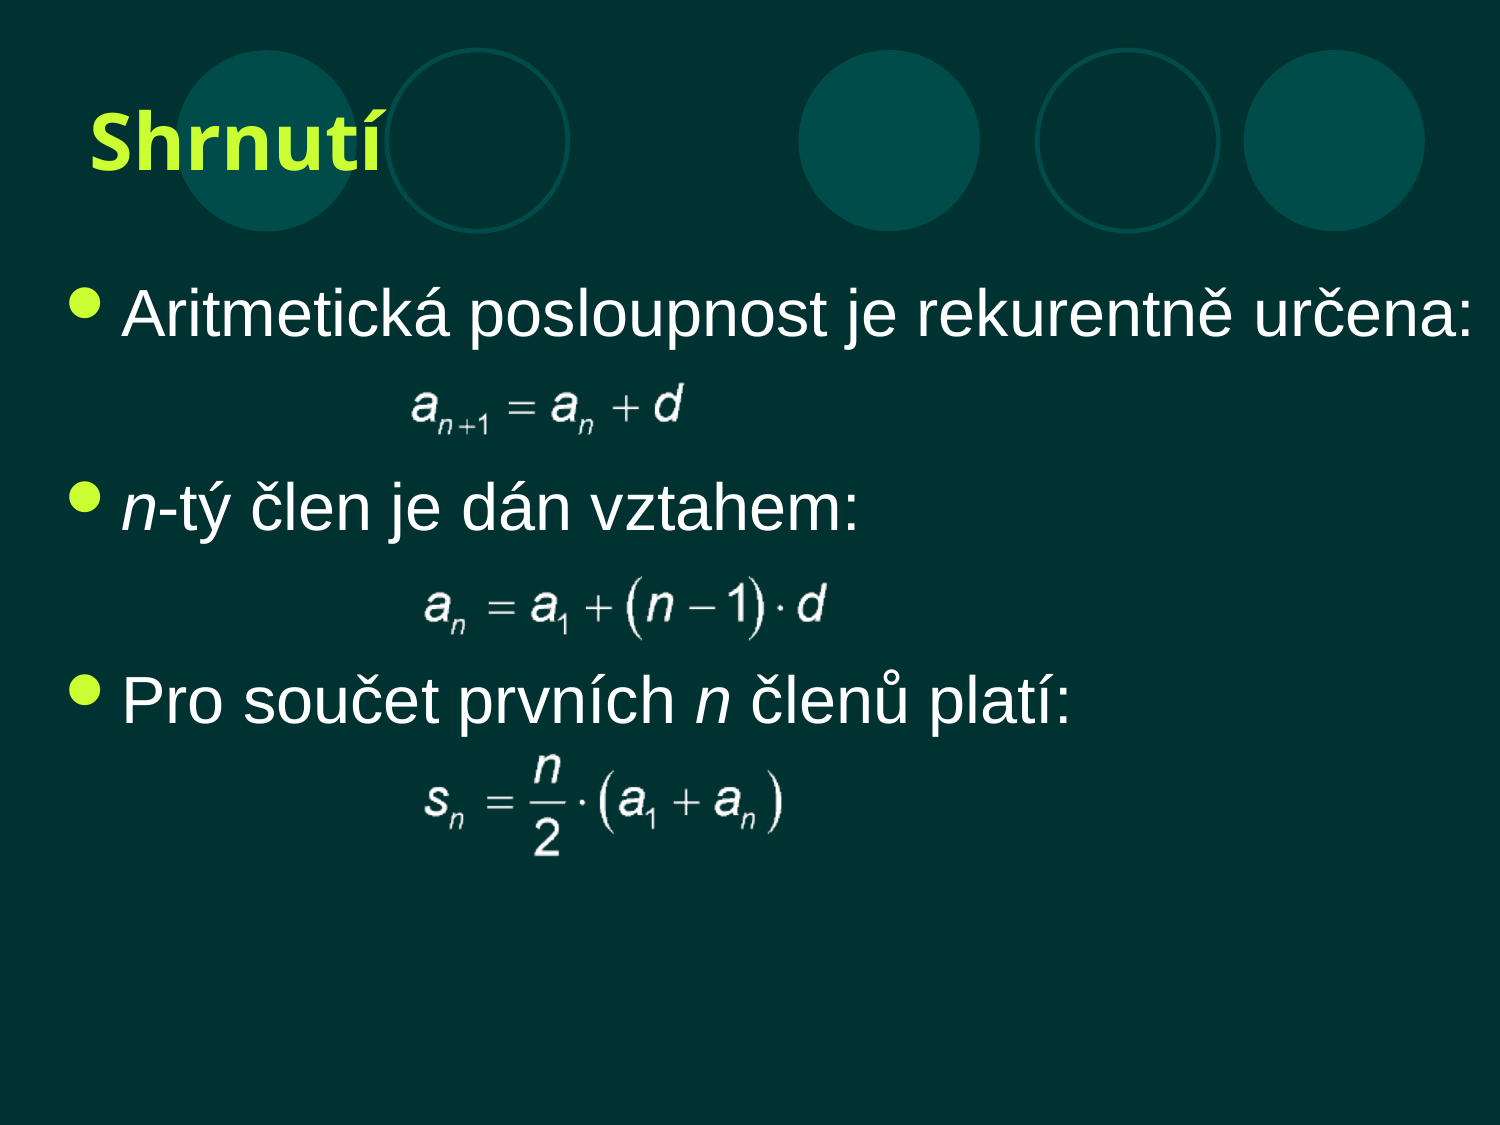

# Shrnutí
Aritmetická posloupnost je rekurentně určena:
n-tý člen je dán vztahem:
Pro součet prvních n členů platí: